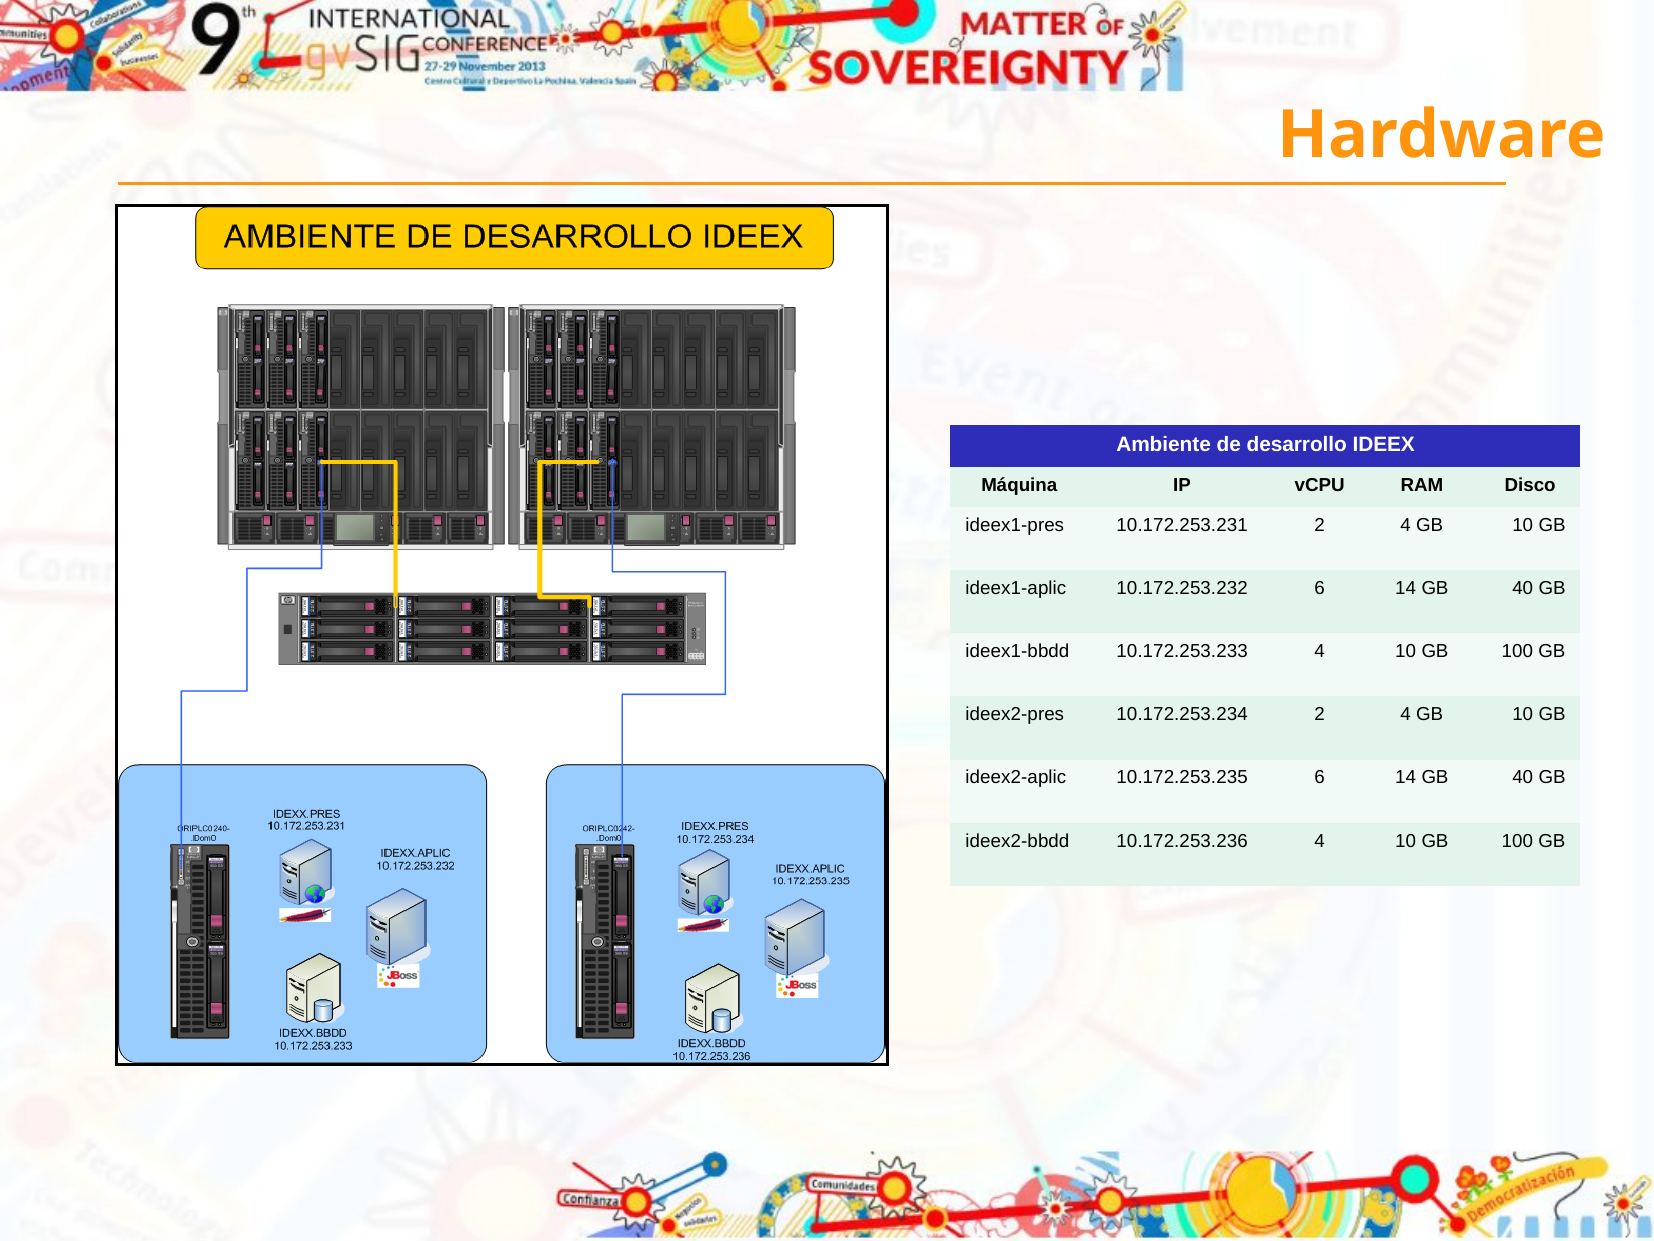

# Hardware
| Ambiente de desarrollo IDEEX | | | | |
| --- | --- | --- | --- | --- |
| Máquina | IP | vCPU | RAM | Disco |
| ideex1-pres | 10.172.253.231 | 2 | 4 GB | 10 GB |
| ideex1-aplic | 10.172.253.232 | 6 | 14 GB | 40 GB |
| ideex1-bbdd | 10.172.253.233 | 4 | 10 GB | 100 GB |
| ideex2-pres | 10.172.253.234 | 2 | 4 GB | 10 GB |
| ideex2-aplic | 10.172.253.235 | 6 | 14 GB | 40 GB |
| ideex2-bbdd | 10.172.253.236 | 4 | 10 GB | 100 GB |